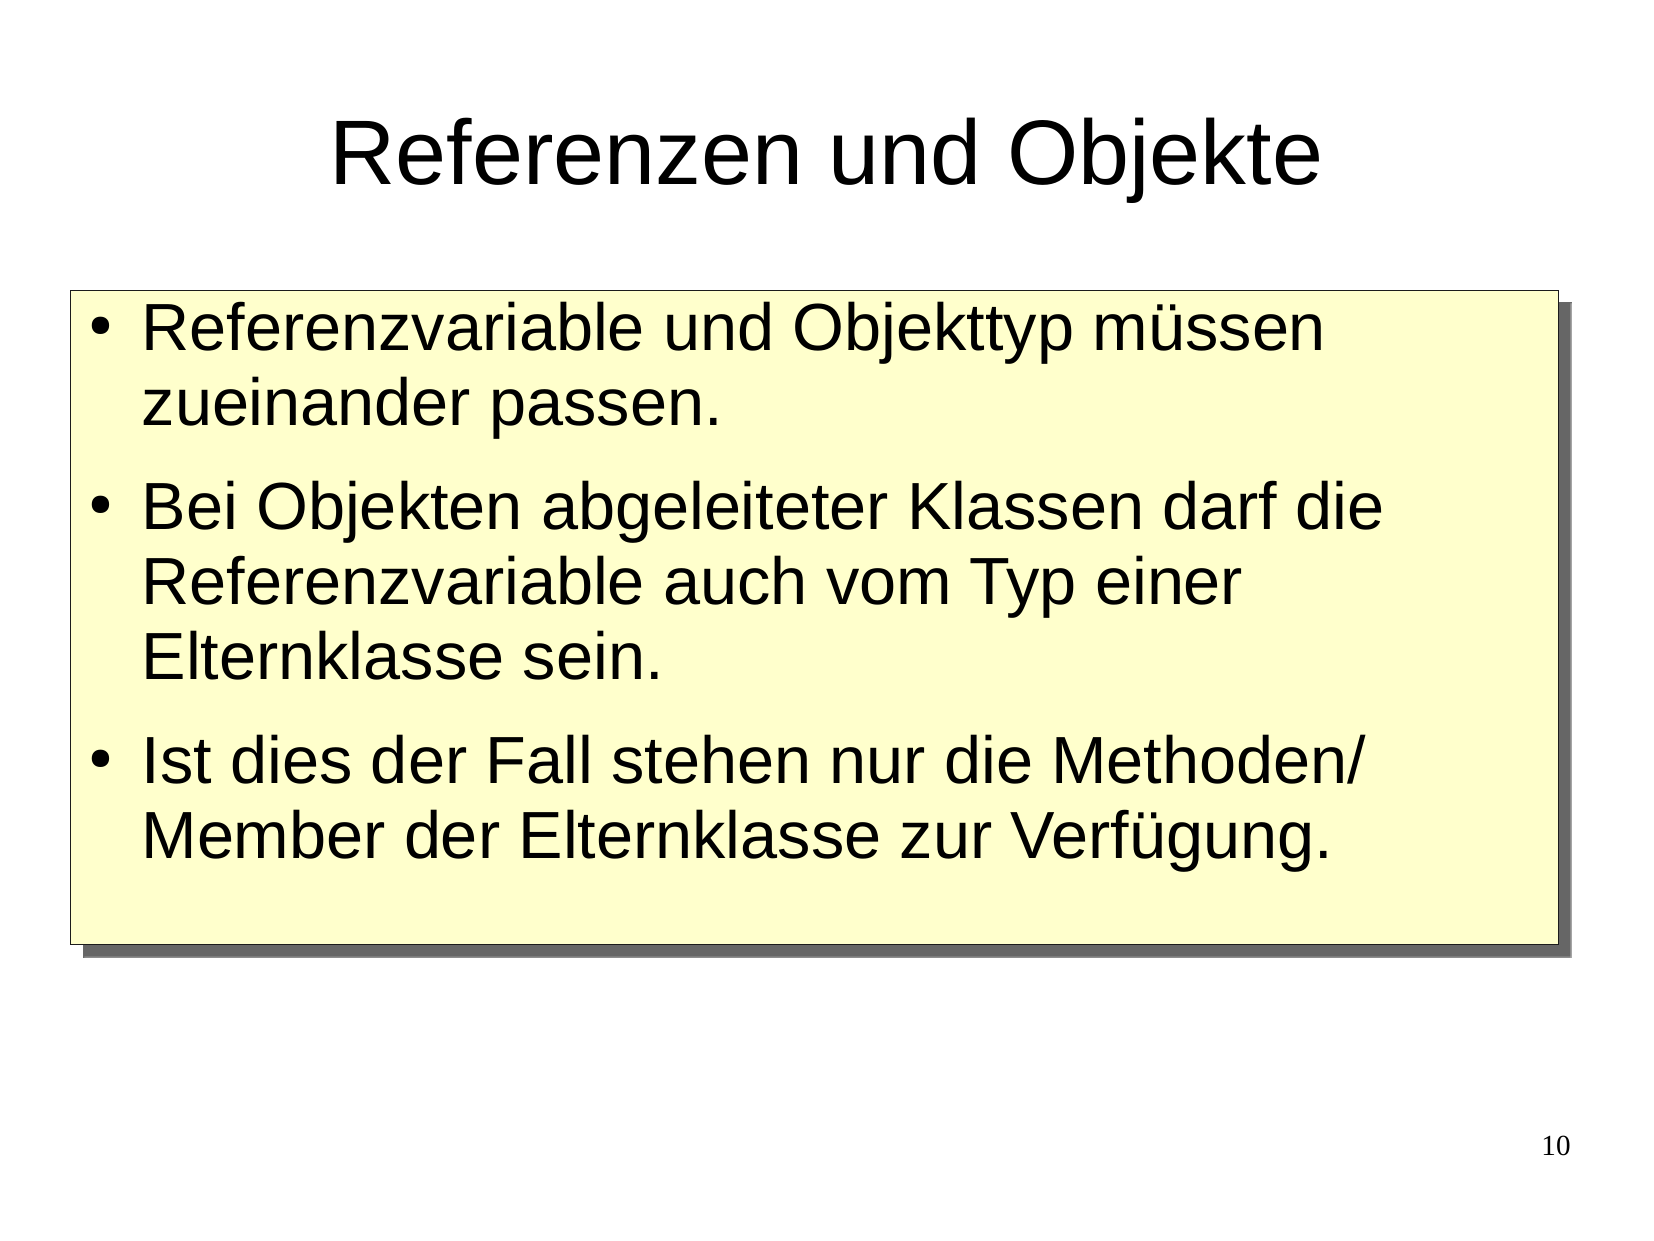

# Referenzen und Objekte
Referenzvariable und Objekttyp müssen zueinander passen.
Bei Objekten abgeleiteter Klassen darf die Referenzvariable auch vom Typ einer Elternklasse sein.
Ist dies der Fall stehen nur die Methoden/Member der Elternklasse zur Verfügung.
10